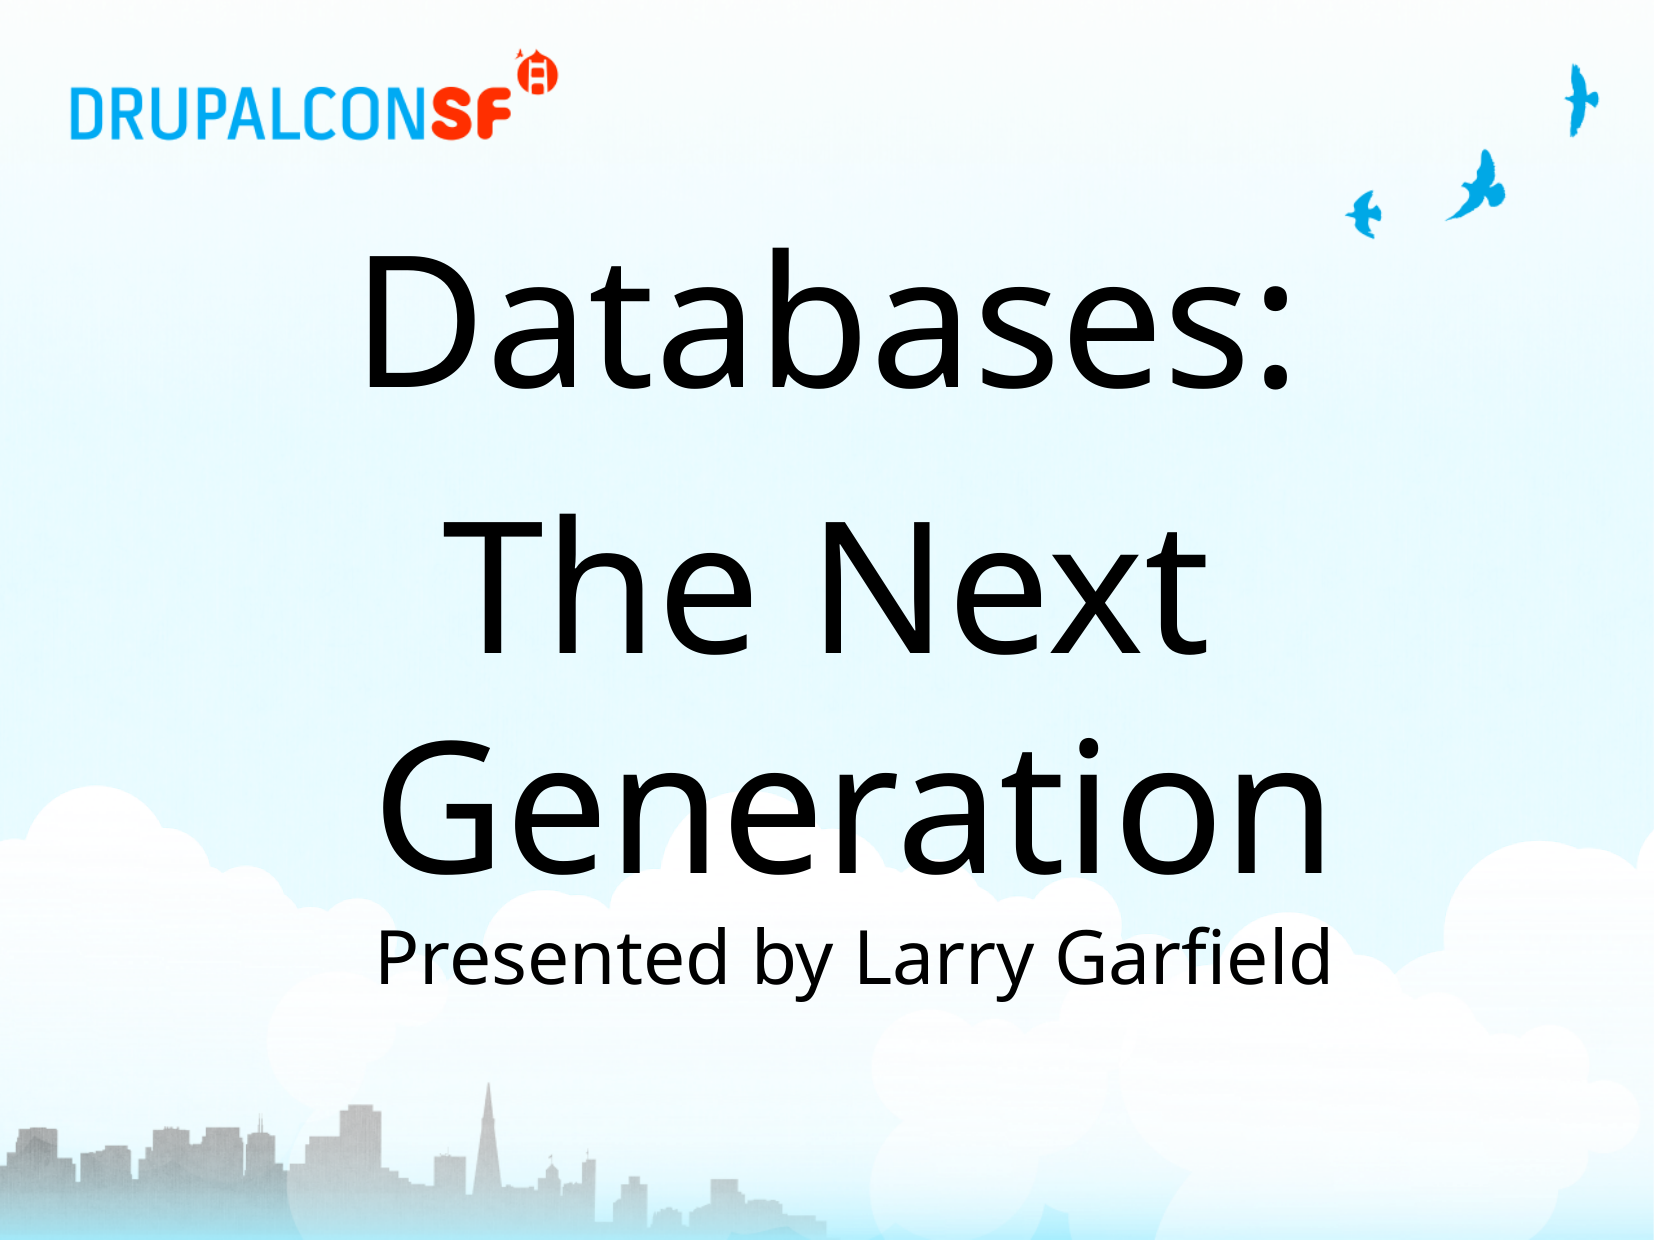

Databases:
The Next Generation
Presented by Larry Garfield